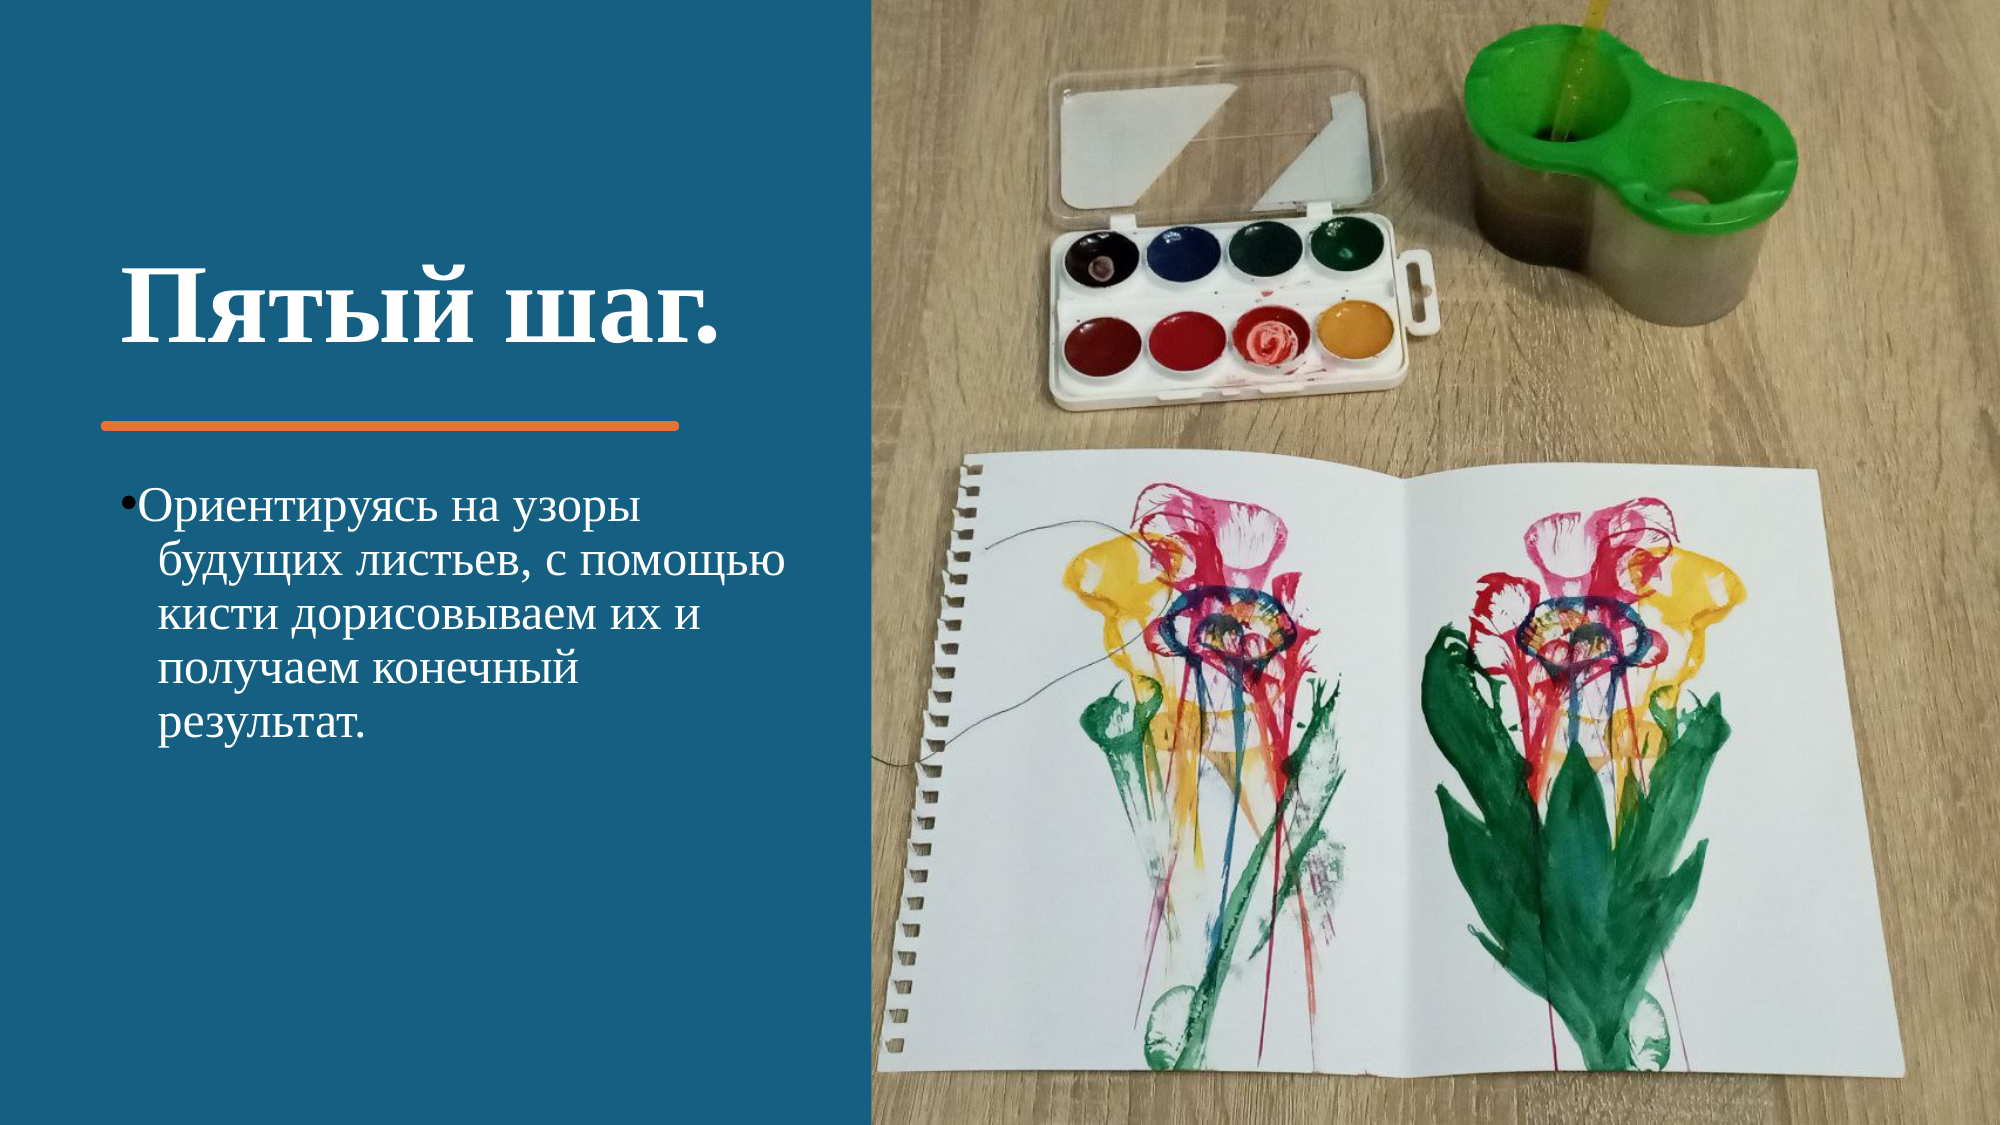

# Пятый шаг.
Ориентируясь на узоры будущих листьев, с помощью кисти дорисовываем их и получаем конечный результат.